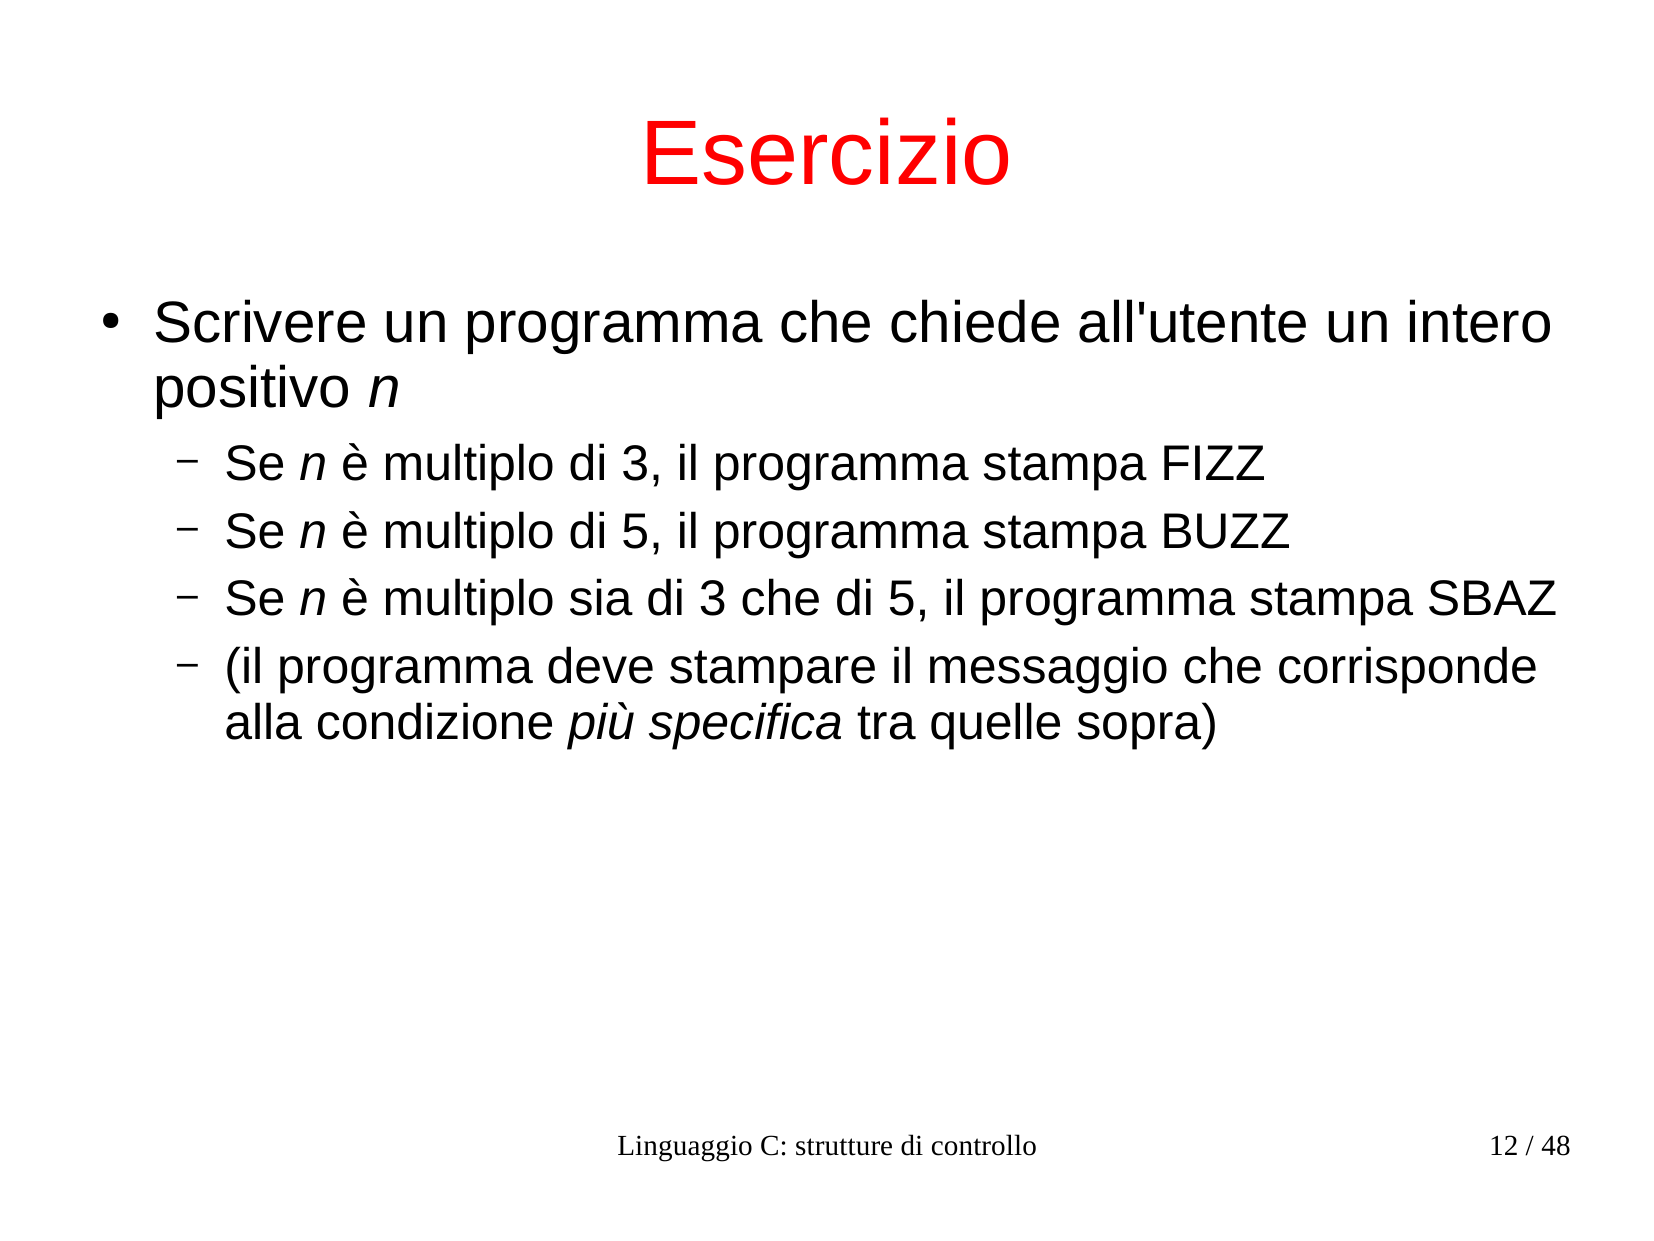

# Esercizio
Scrivere un programma che chiede all'utente un intero positivo n
Se n è multiplo di 3, il programma stampa FIZZ
Se n è multiplo di 5, il programma stampa BUZZ
Se n è multiplo sia di 3 che di 5, il programma stampa SBAZ
(il programma deve stampare il messaggio che corrisponde alla condizione più specifica tra quelle sopra)
Linguaggio C: strutture di controllo
12